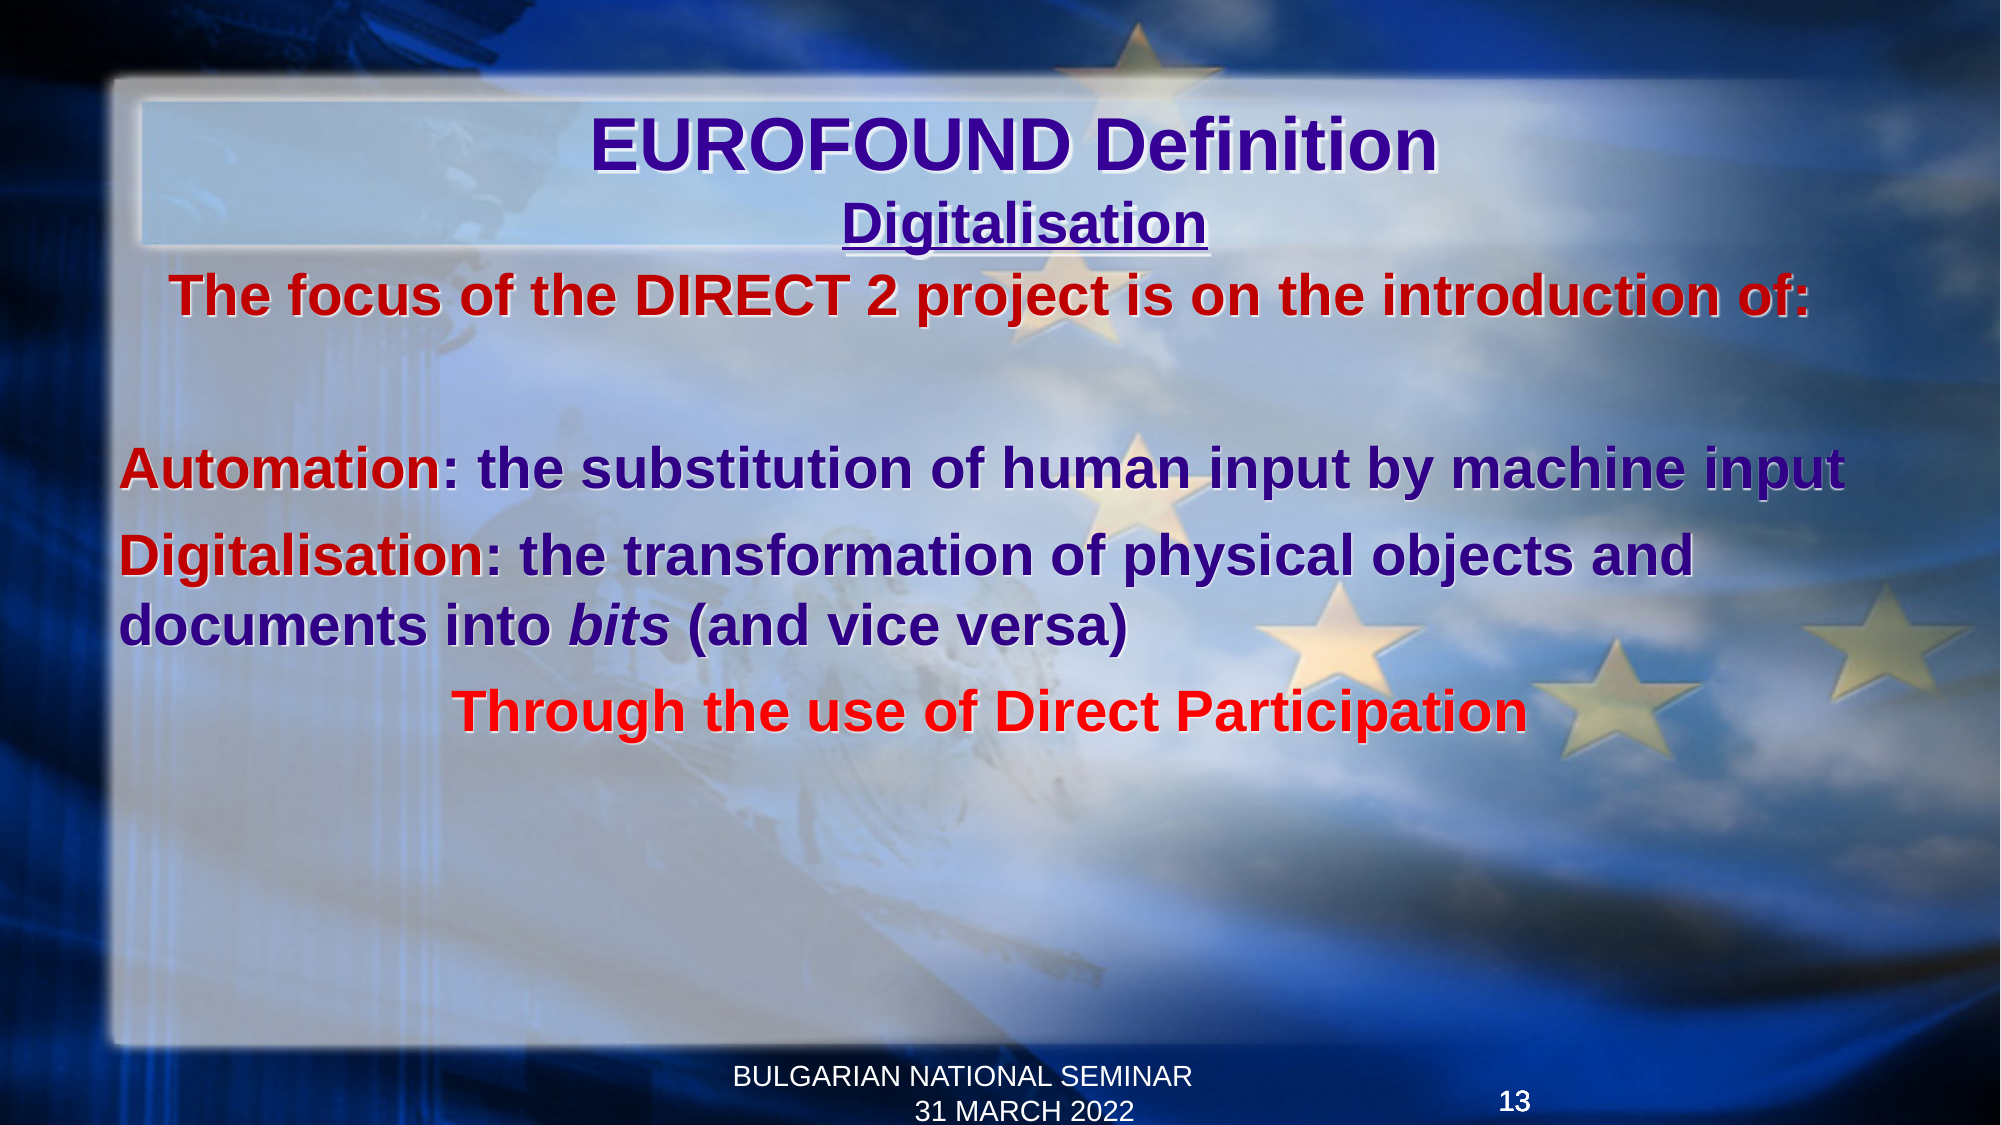

# EUROFOUND Definition Digitalisation
The focus of the DIRECT 2 project is on the introduction of:
Automation: the substitution of human input by machine input
Digitalisation: the transformation of physical objects and documents into bits (and vice versa)
Through the use of Direct Participation
BULGARIAN NATIONAL SEMINAR 31 MARCH 2022